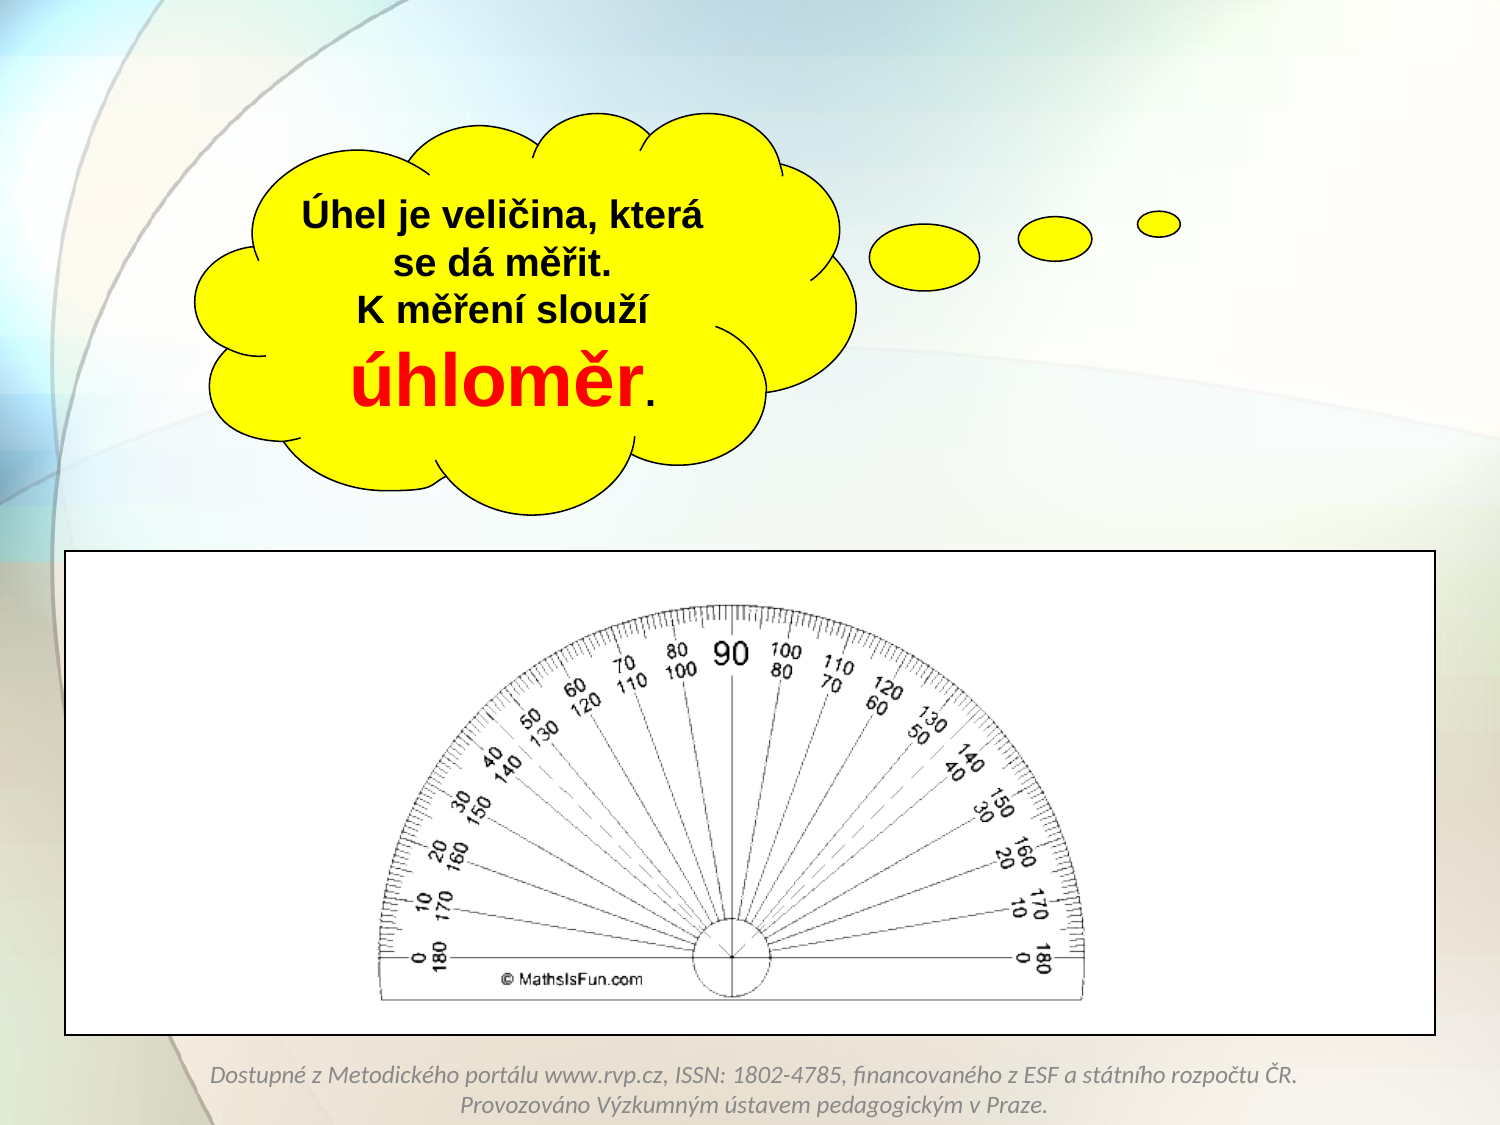

Úhel je veličina, která se dá měřit.
K měření slouží
úhloměr.